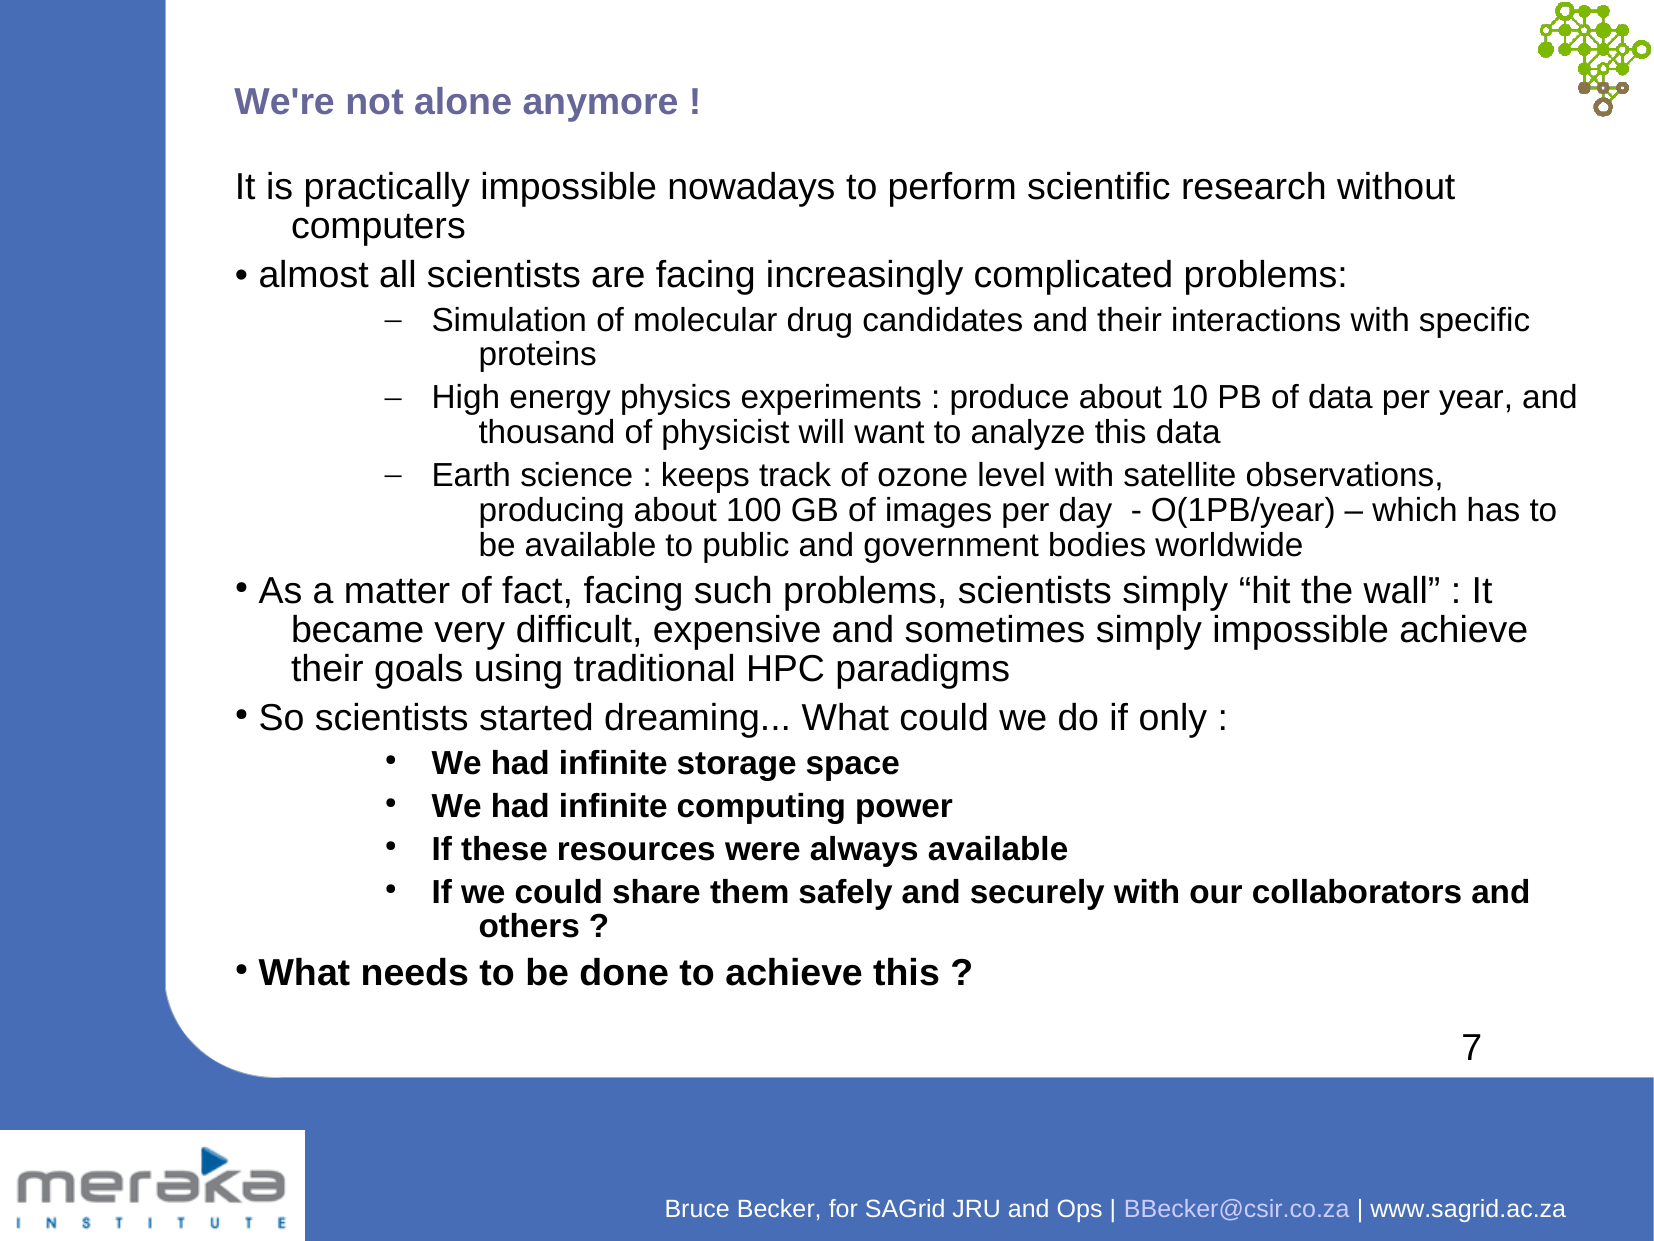

# We're not alone anymore !
It is practically impossible nowadays to perform scientific research without computers
• almost all scientists are facing increasingly complicated problems:
Simulation of molecular drug candidates and their interactions with specific proteins
High energy physics experiments : produce about 10 PB of data per year, and thousand of physicist will want to analyze this data
Earth science : keeps track of ozone level with satellite observations, producing about 100 GB of images per day - O(1PB/year) – which has to be available to public and government bodies worldwide
 As a matter of fact, facing such problems, scientists simply “hit the wall” : It became very difficult, expensive and sometimes simply impossible achieve their goals using traditional HPC paradigms
 So scientists started dreaming... What could we do if only :
We had infinite storage space
We had infinite computing power
If these resources were always available
If we could share them safely and securely with our collaborators and others ?
 What needs to be done to achieve this ?
7